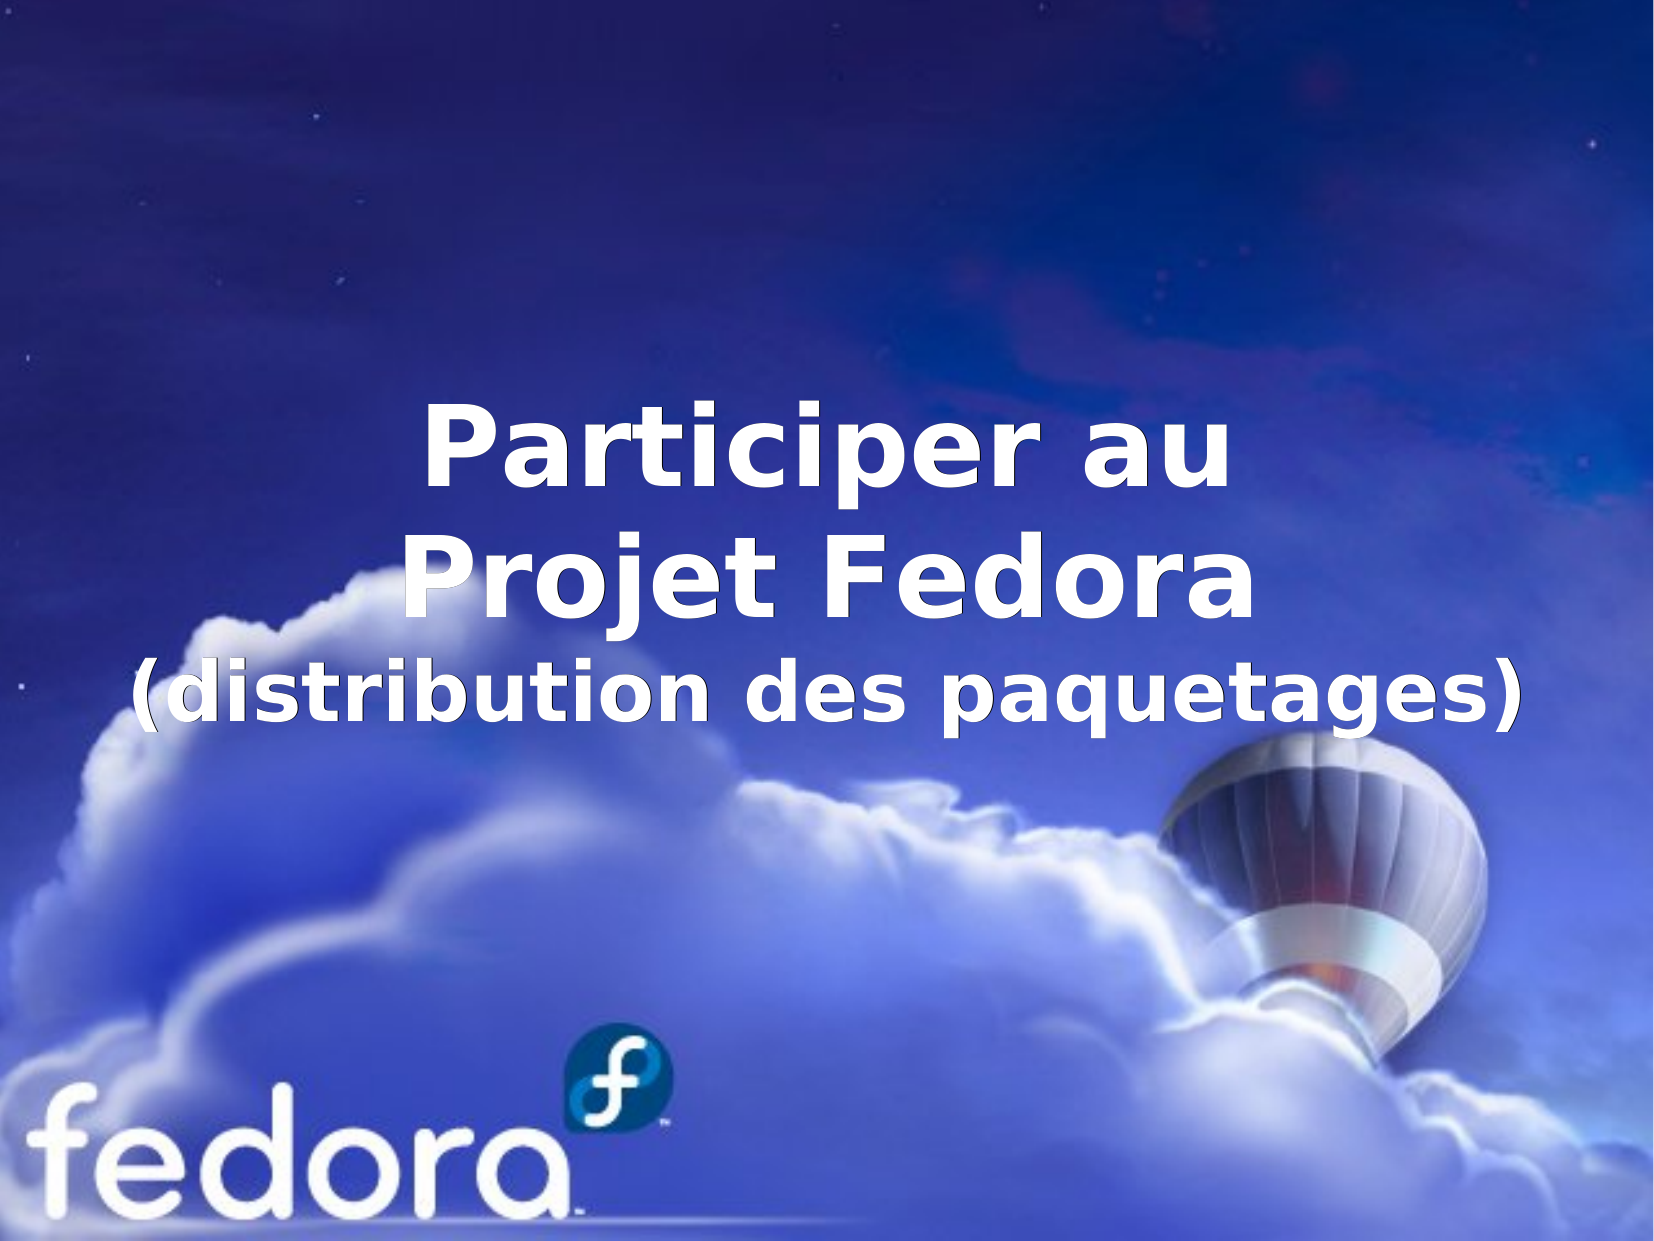

Participer au
Projet Fedora
(distribution des paquetages)